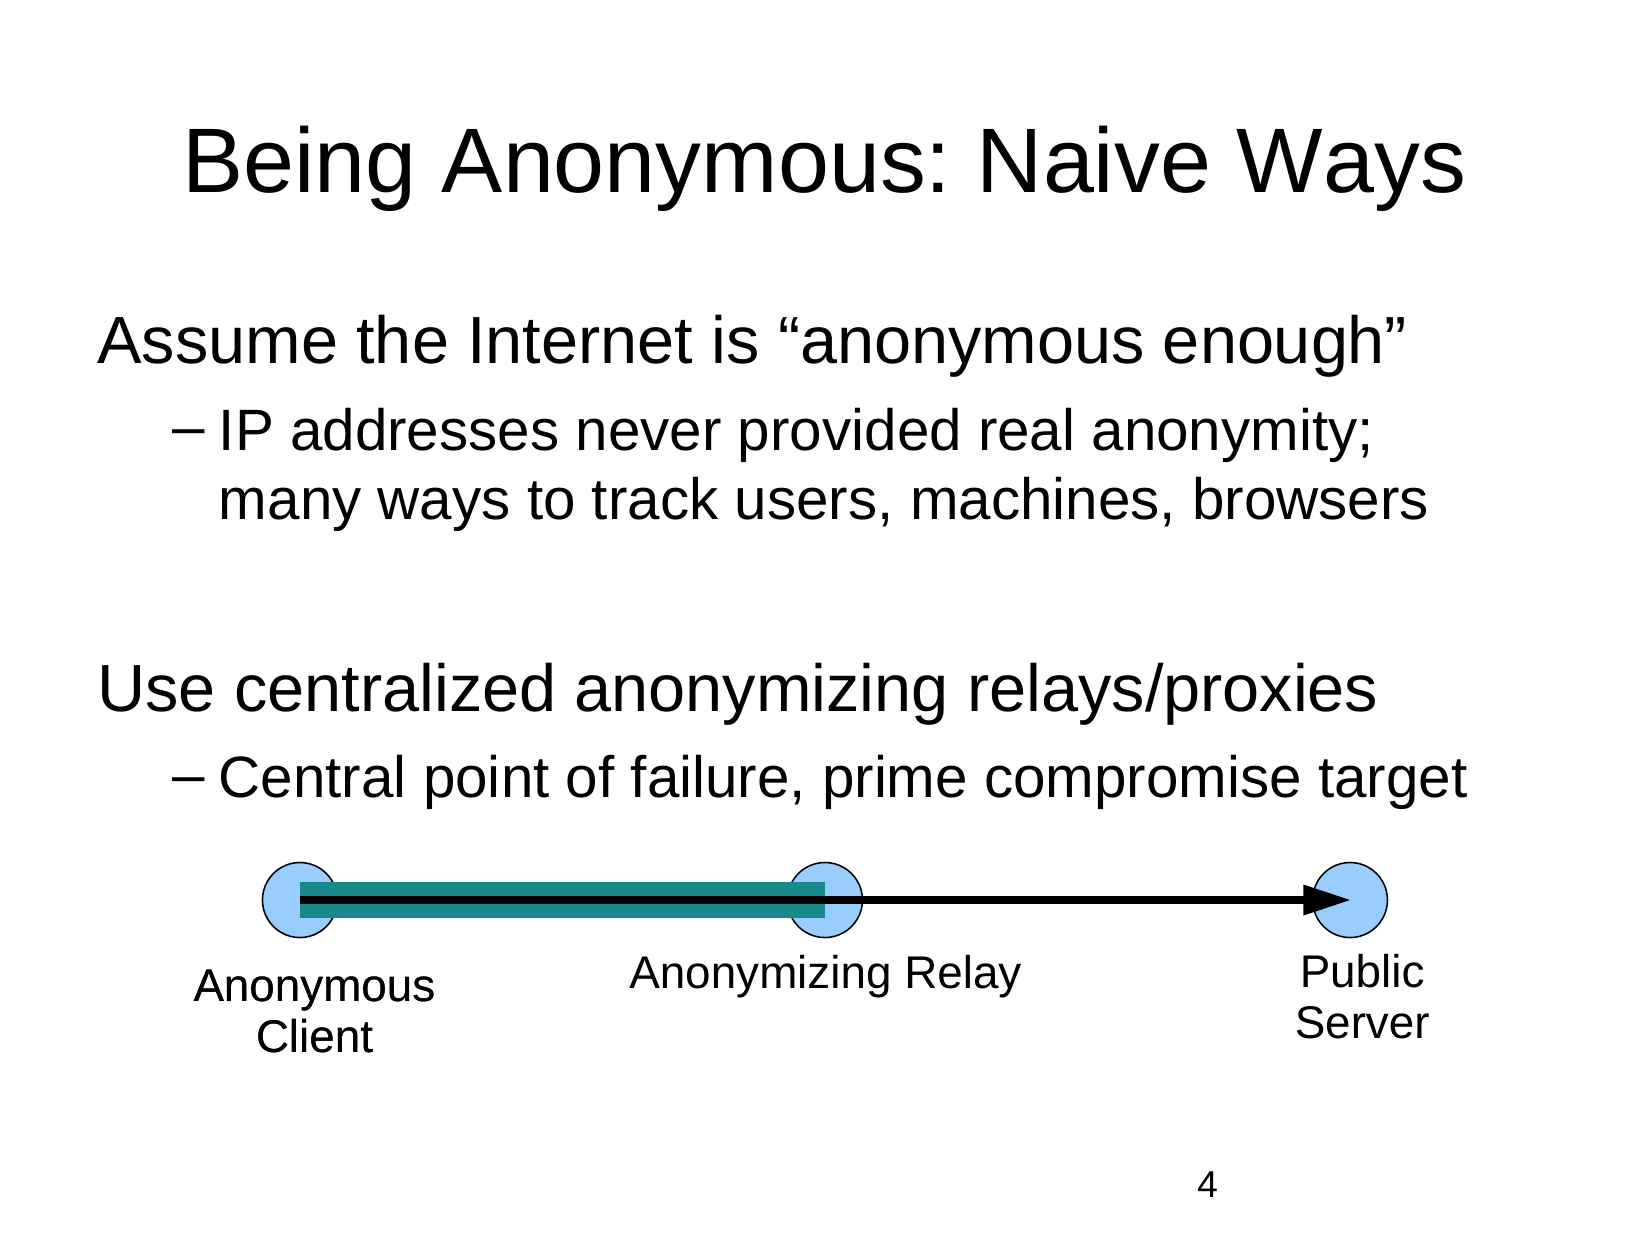

# Being Anonymous: Naive Ways
Assume the Internet is “anonymous enough”
IP addresses never provided real anonymity;
many ways to track users, machines, browsers
Use centralized anonymizing relays/proxies
Central point of failure, prime compromise target
Public
Server
Anonymizing Relay
Anonymous
Client
Anonymous
Client
4